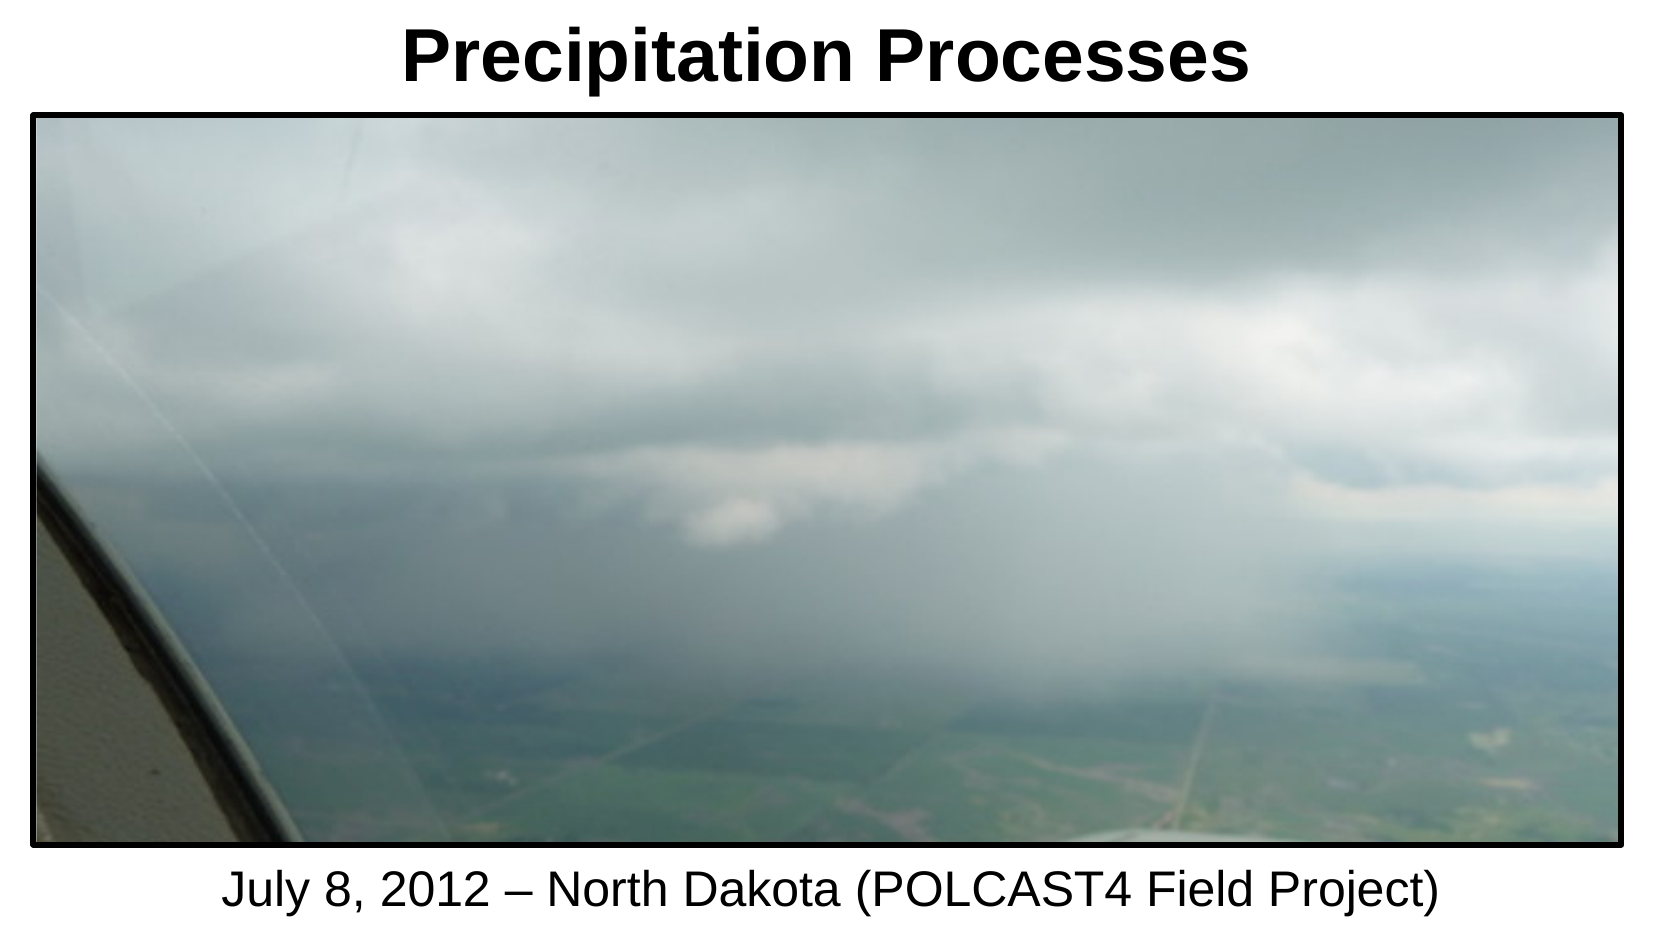

# Precipitation Processes
July 8, 2012 – North Dakota (POLCAST4 Field Project)